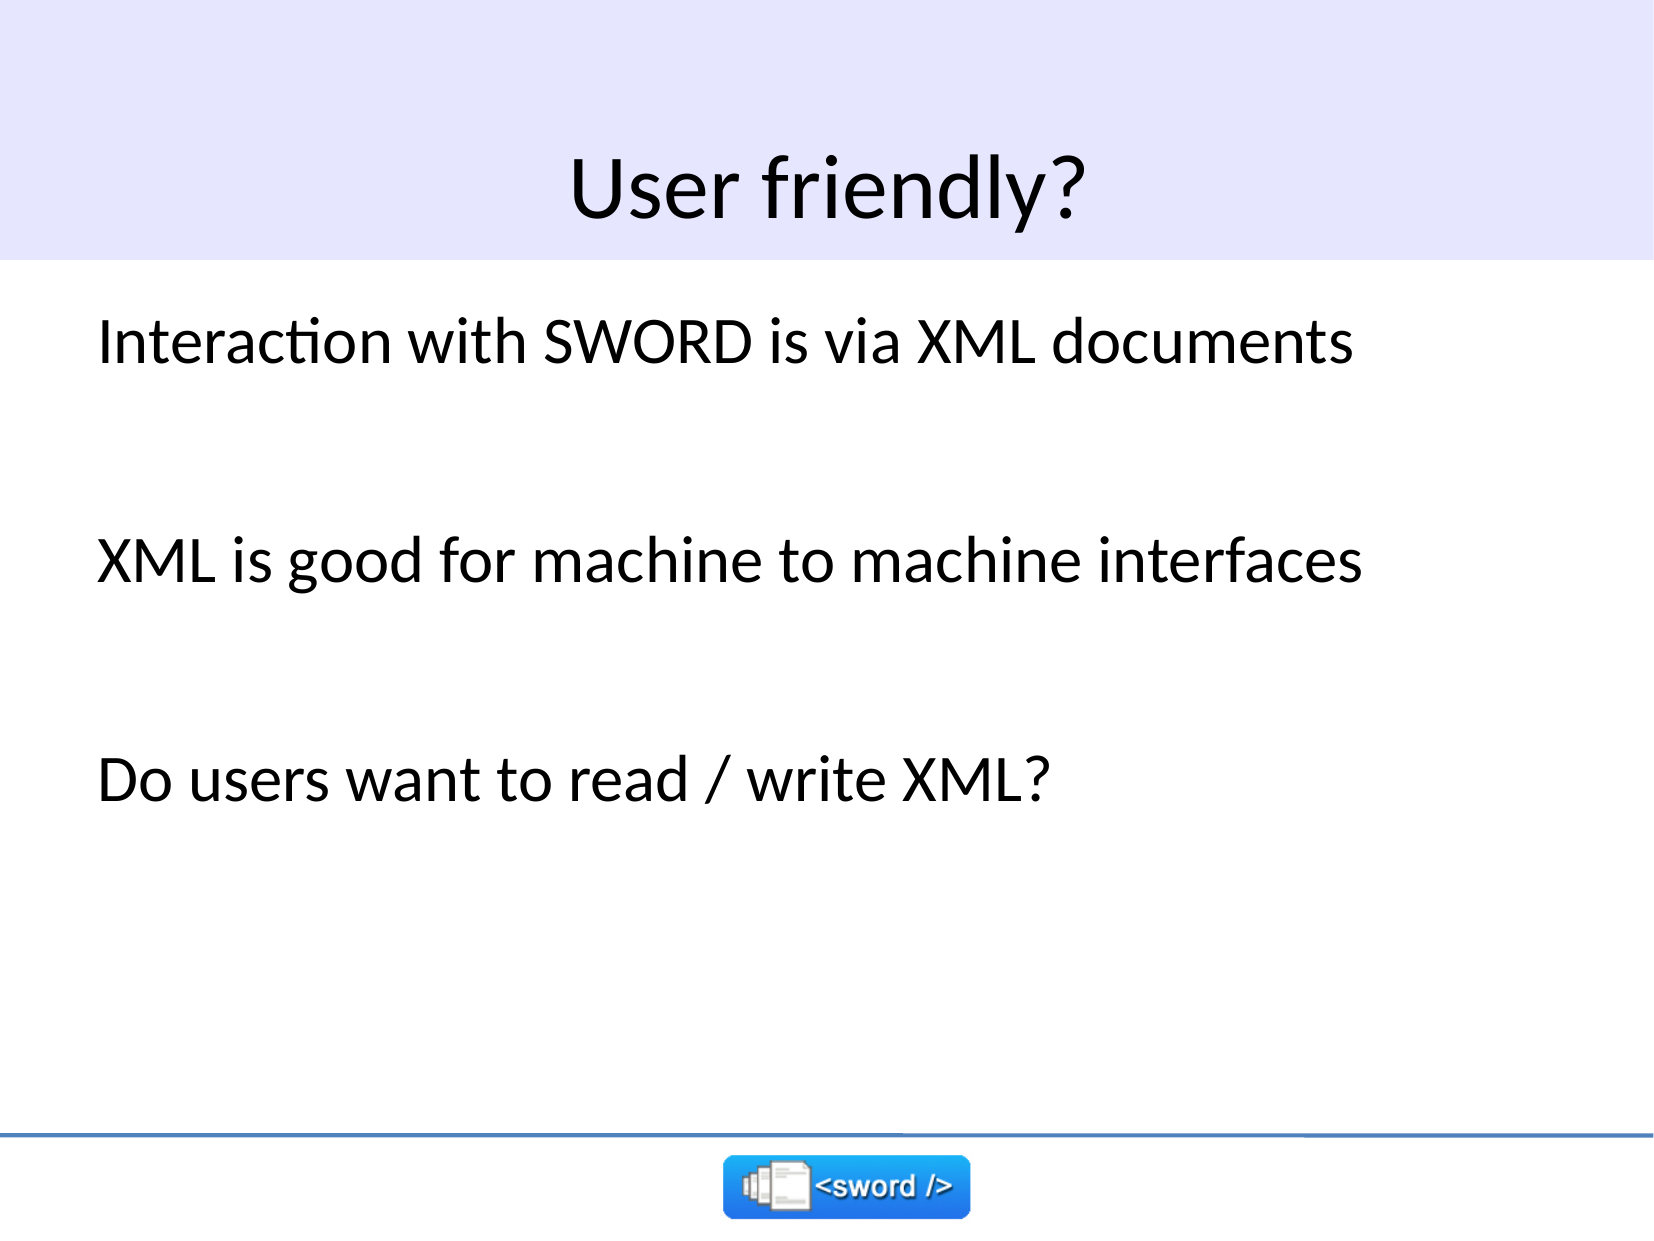

User friendly?
# Interaction with SWORD is via XML documents
XML is good for machine to machine interfaces
Do users want to read / write XML?